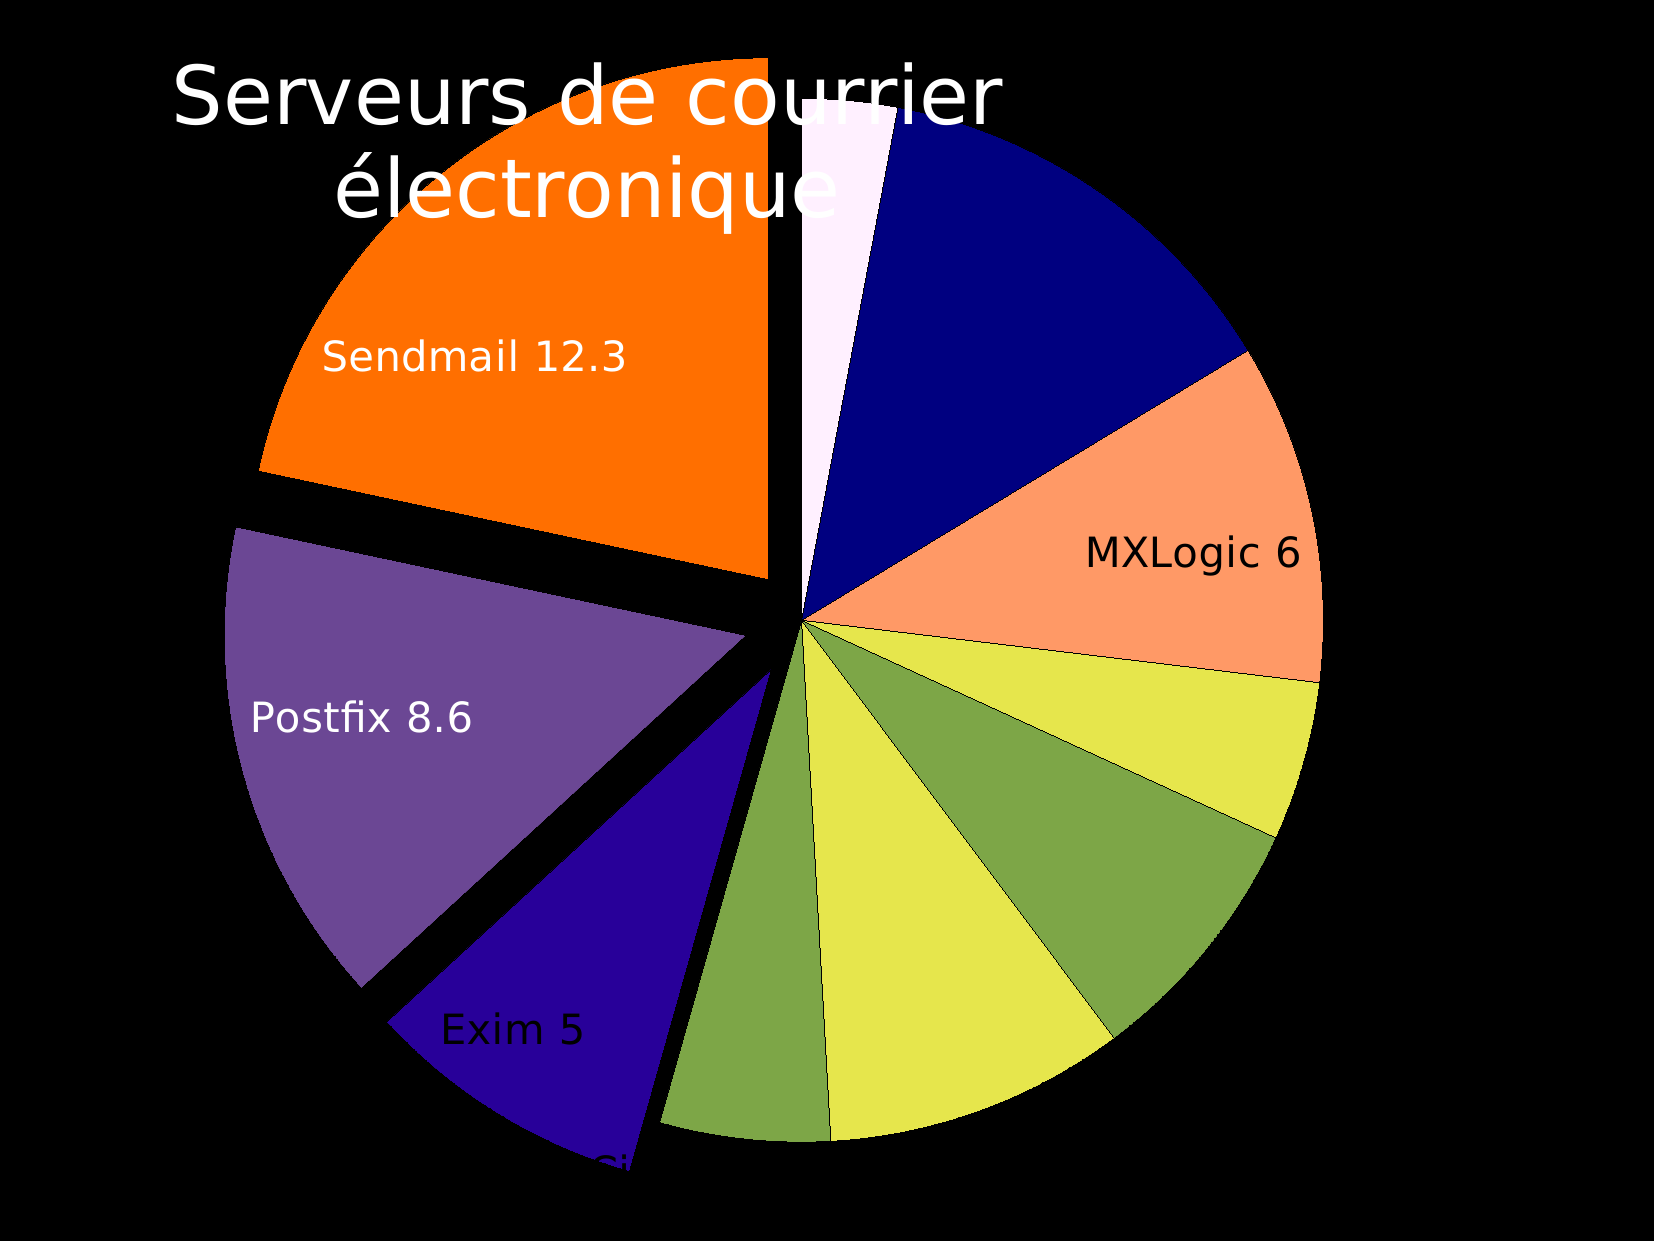

### Chart: Serveurs de courrier électronique
| Category | Part de marché |
|---|---|
| Sendmail | 12.3 |
| Postfix | 8.6 |
| Exim | 5.0 |
| Cisco | 3.0 |
| qmail | 5.3 |
| Concentric | 4.5 |
| Barracuda | 2.8 |
| MXLogic | 6.0 |
| Microsoft | 7.6 |
| Postini | 1.68 |